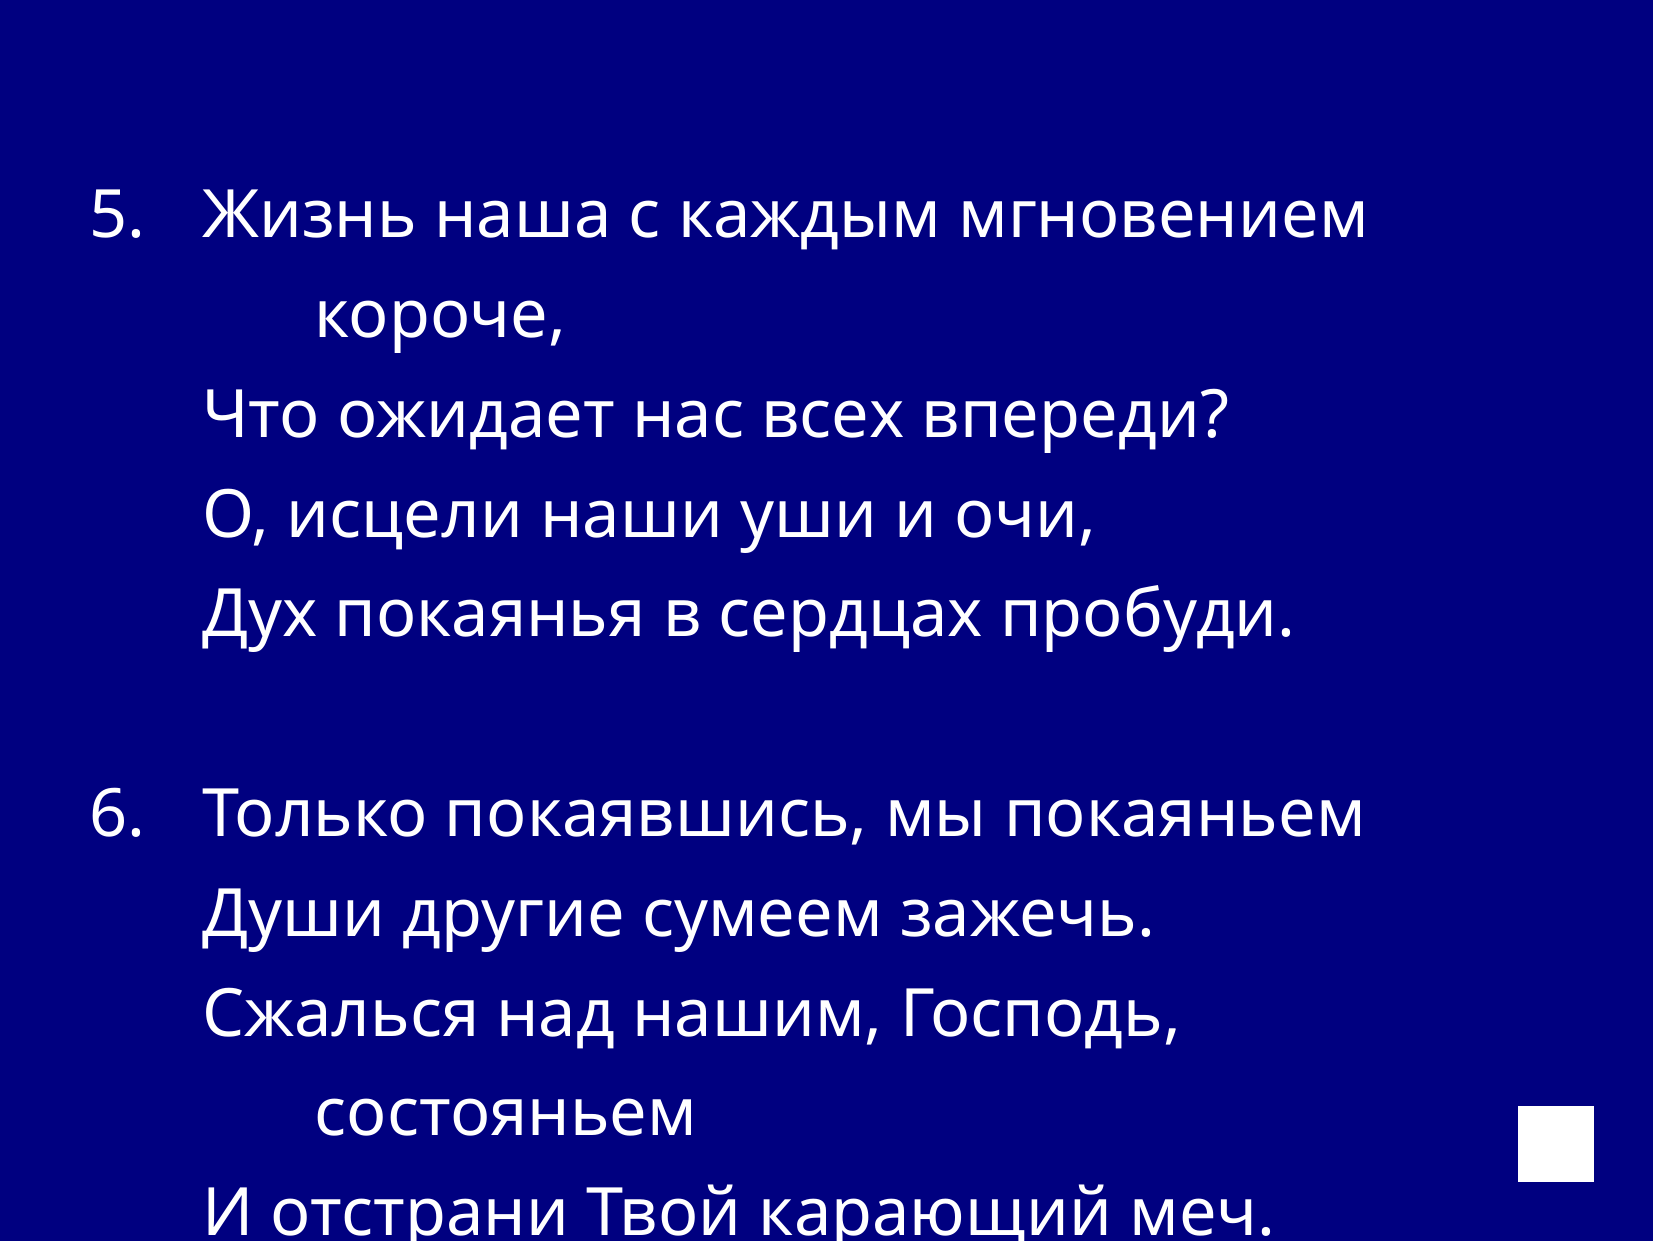

5.	Жизнь наша с каждым мгновением
		короче,
	Что ожидает нас всех впереди?
	О, исцели наши уши и очи,
	Дух покаянья в сердцах пробуди.
6.	Только покаявшись, мы покаяньем
	Души другие сумеем зажечь.
	Сжалься над нашим, Господь,
		состояньем
	И отстрани Твой карающий меч.